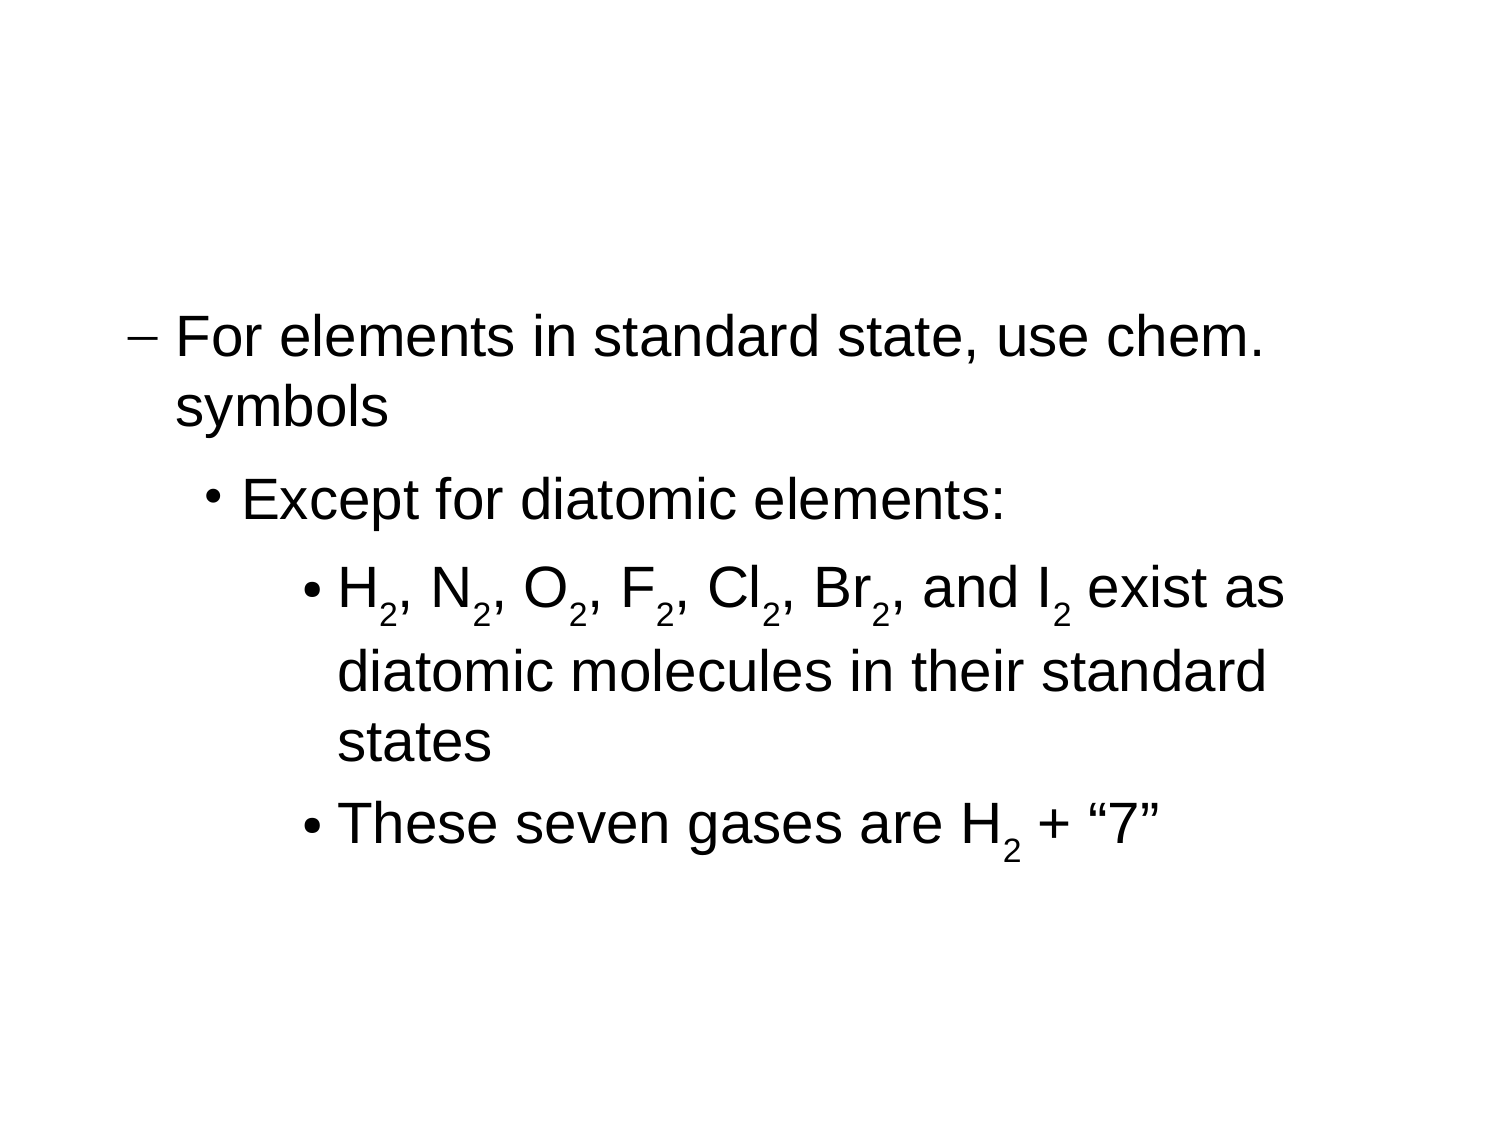

# For elements in standard state, use chem. symbols
Except for diatomic elements:
H2, N2, O2, F2, Cl2, Br2, and I2 exist as diatomic molecules in their standard states
These seven gases are H2 + “7”